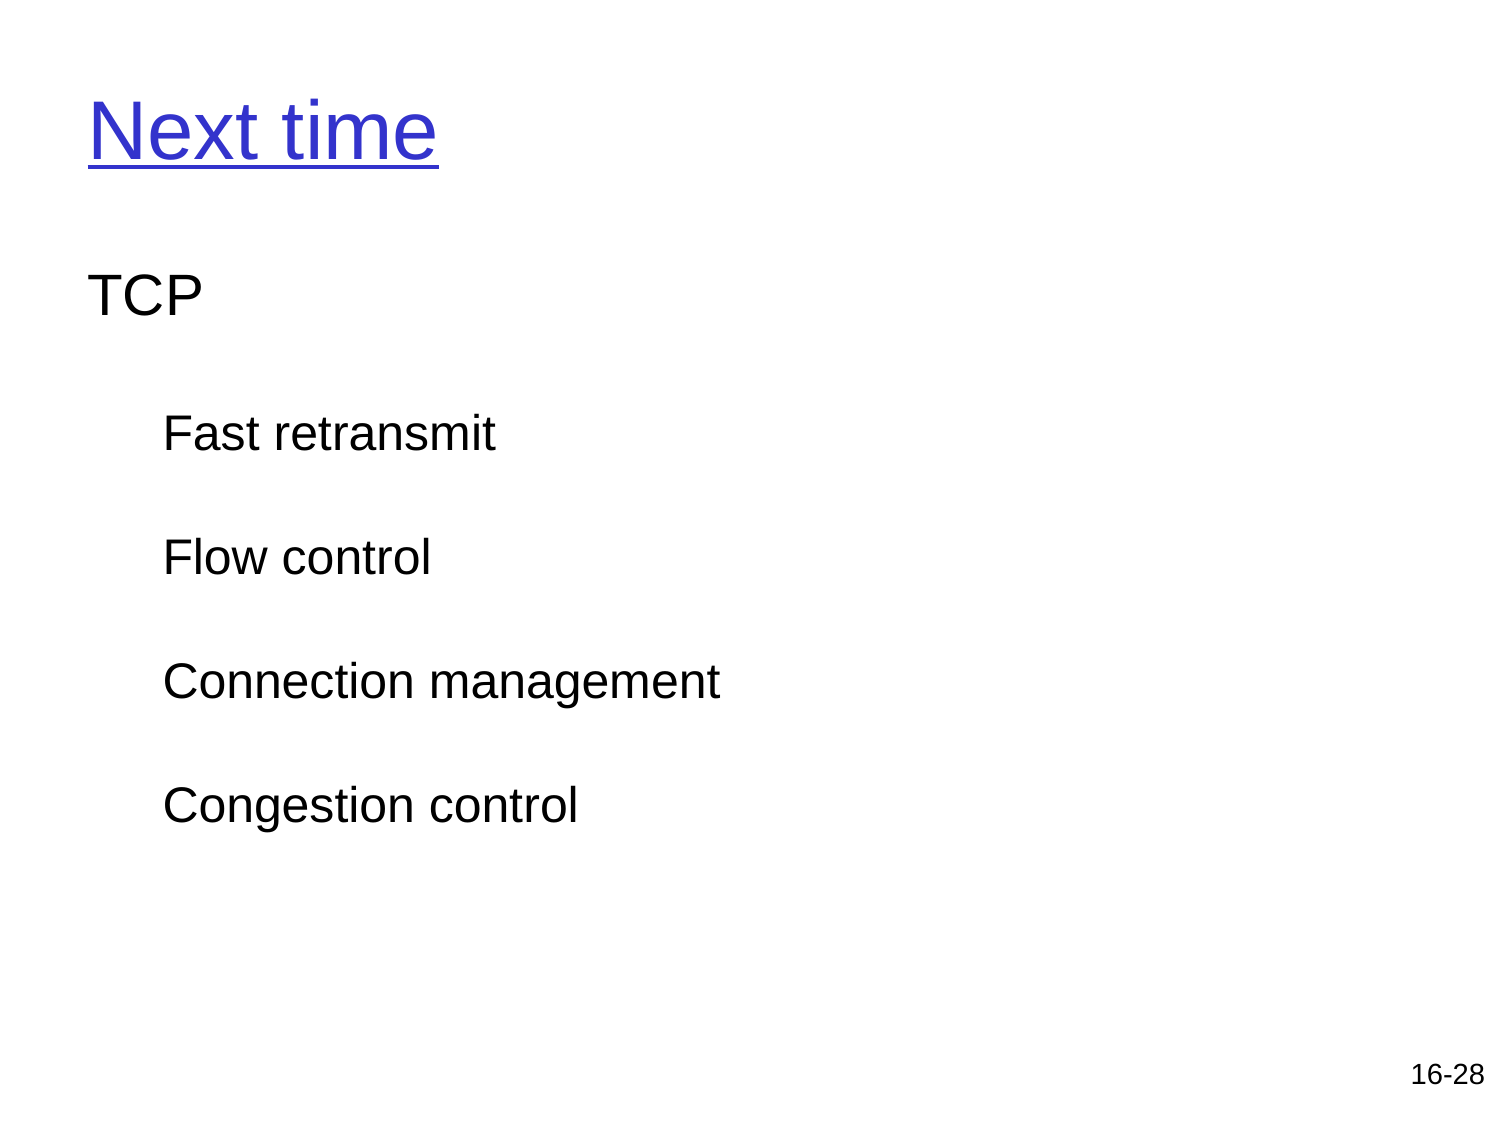

# Next time
TCP
Fast retransmit
Flow control
Connection management
Congestion control
28